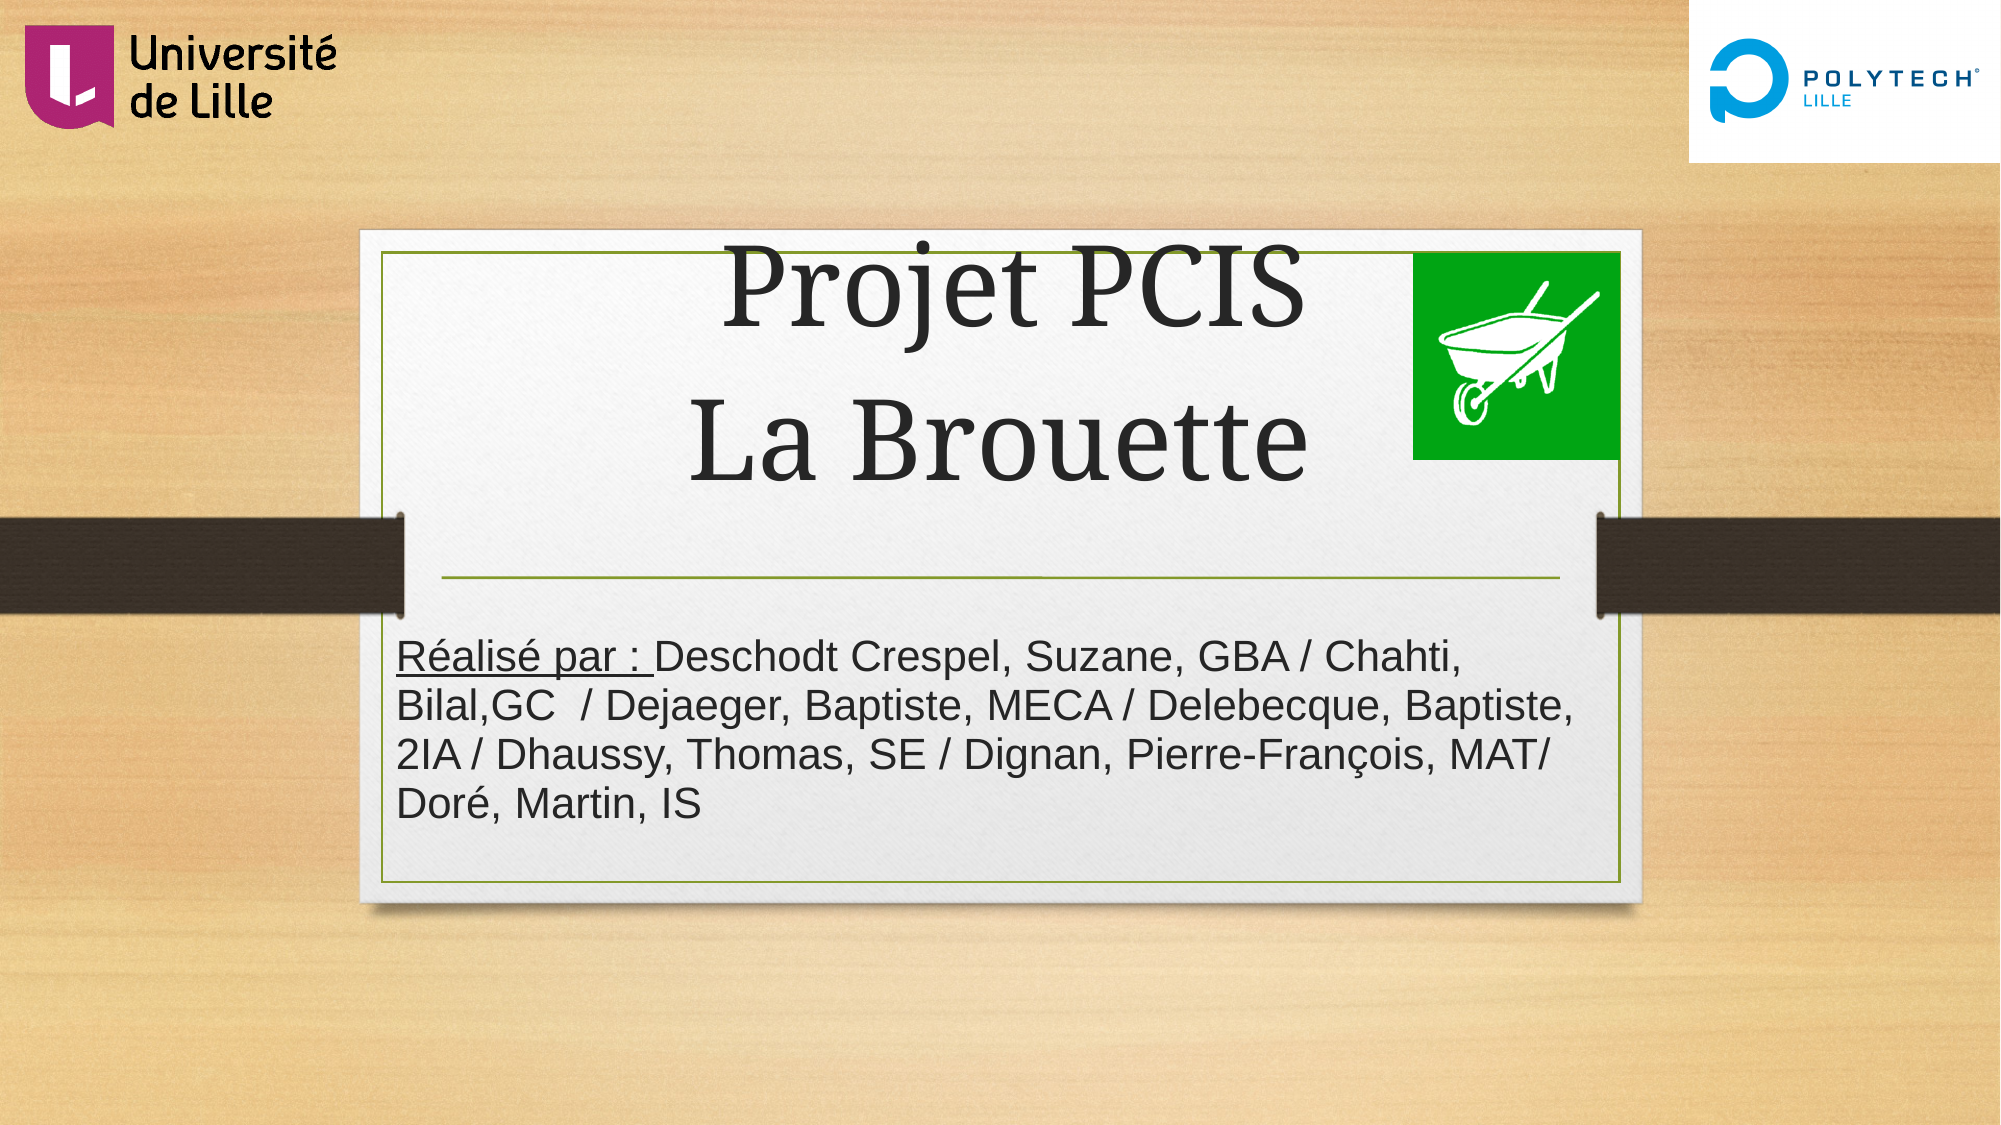

Projet PCIS
La Brouette
Réalisé par : Deschodt Crespel, Suzane, GBA / Chahti, Bilal,GC / Dejaeger, Baptiste, MECA / Delebecque, Baptiste, 2IA / Dhaussy, Thomas, SE / Dignan, Pierre-François, MAT/ Doré, Martin, IS